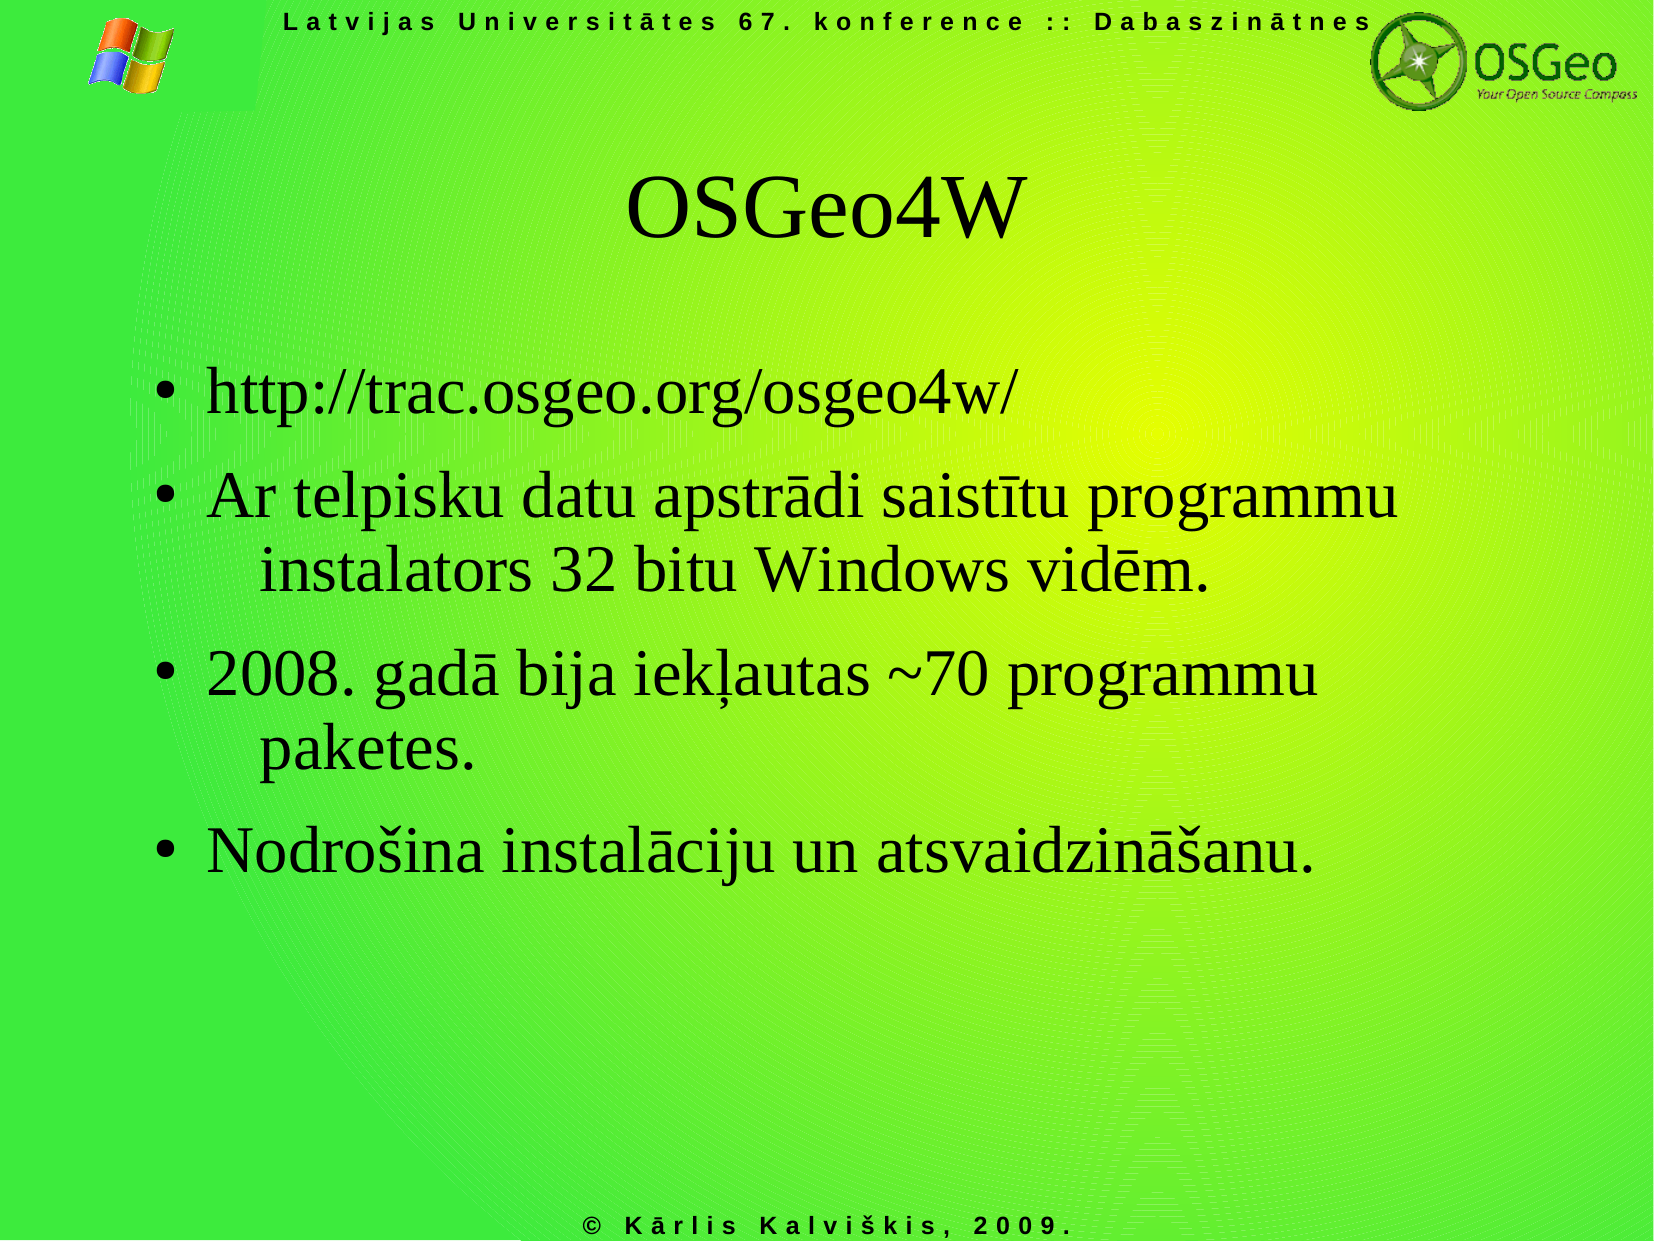

# OSGeo4W
http://trac.osgeo.org/osgeo4w/
Ar telpisku datu apstrādi saistītu programmu instalators 32 bitu Windows vidēm.
2008. gadā bija iekļautas ~70 programmu paketes.
Nodrošina instalāciju un atsvaidzināšanu.